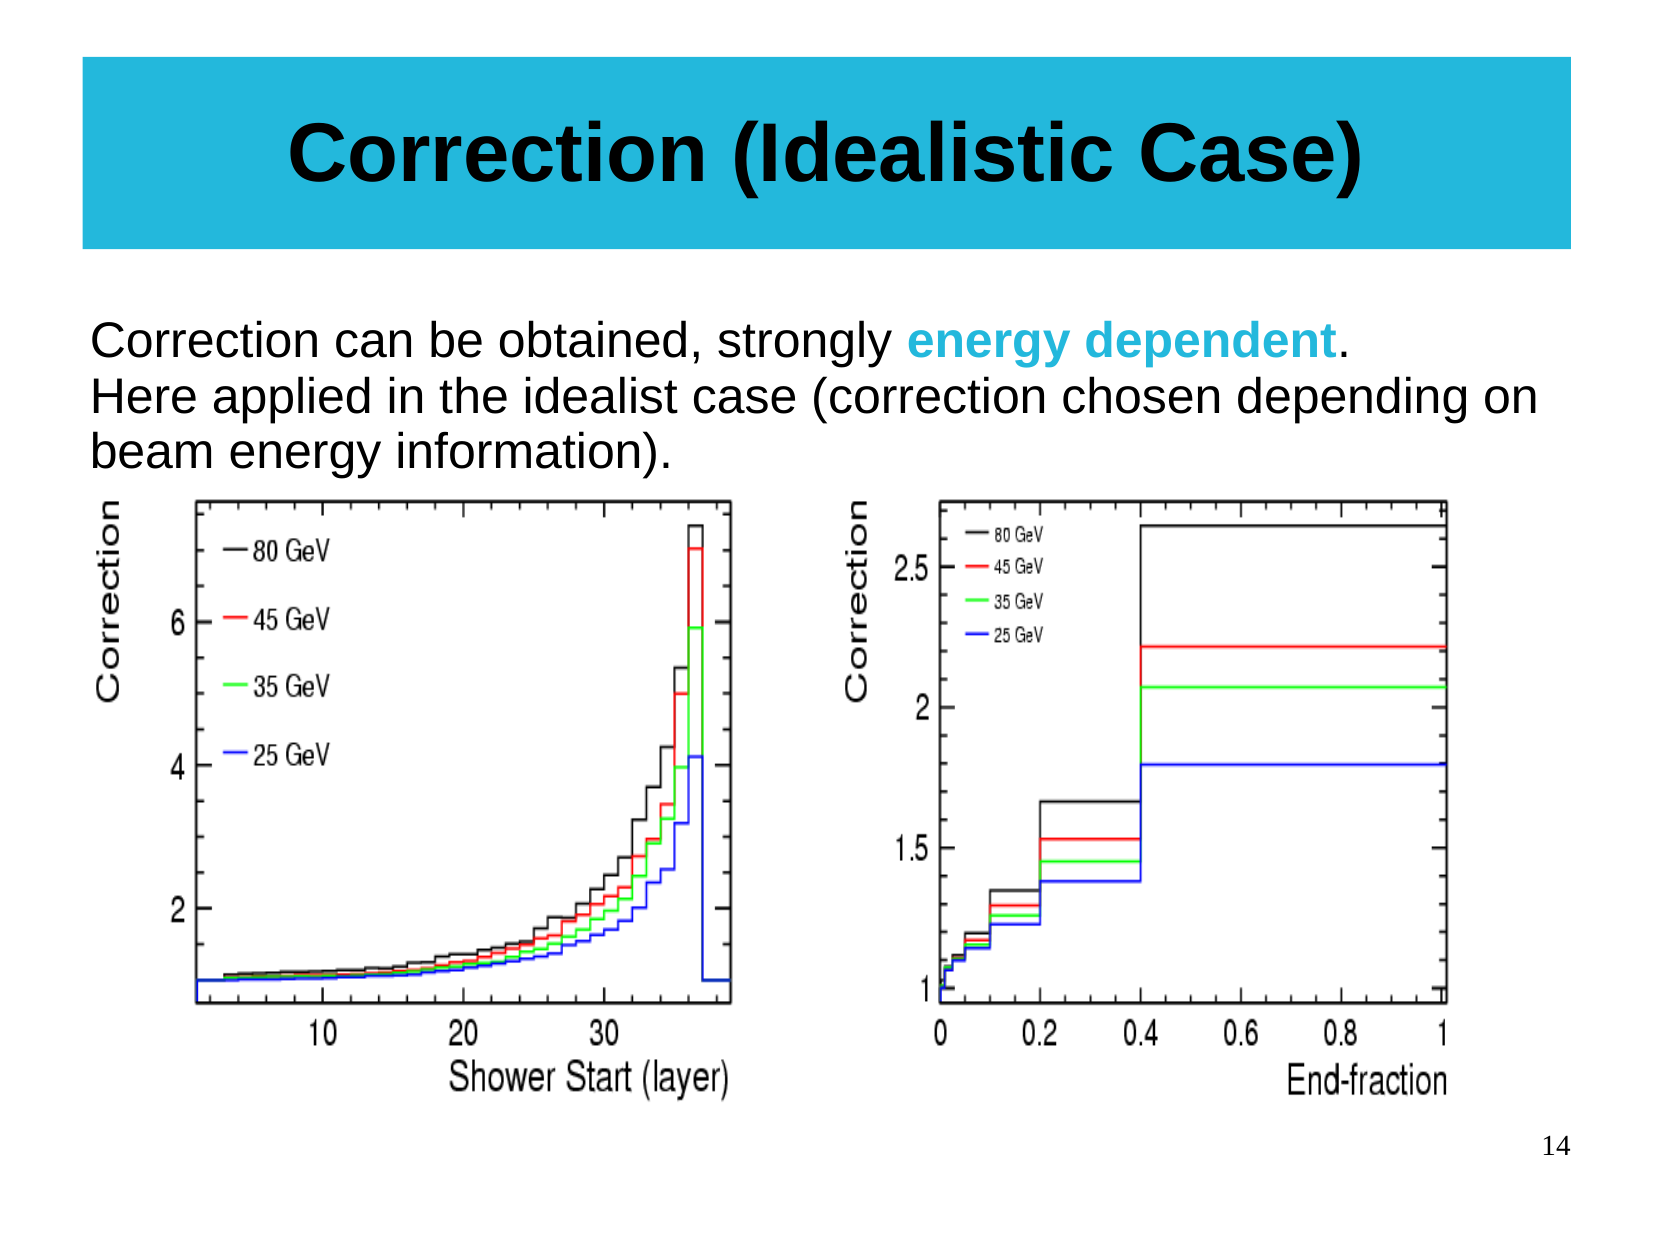

# Correction (Idealistic Case)
Correction can be obtained, strongly energy dependent.
Here applied in the idealist case (correction chosen depending on beam energy information).
14